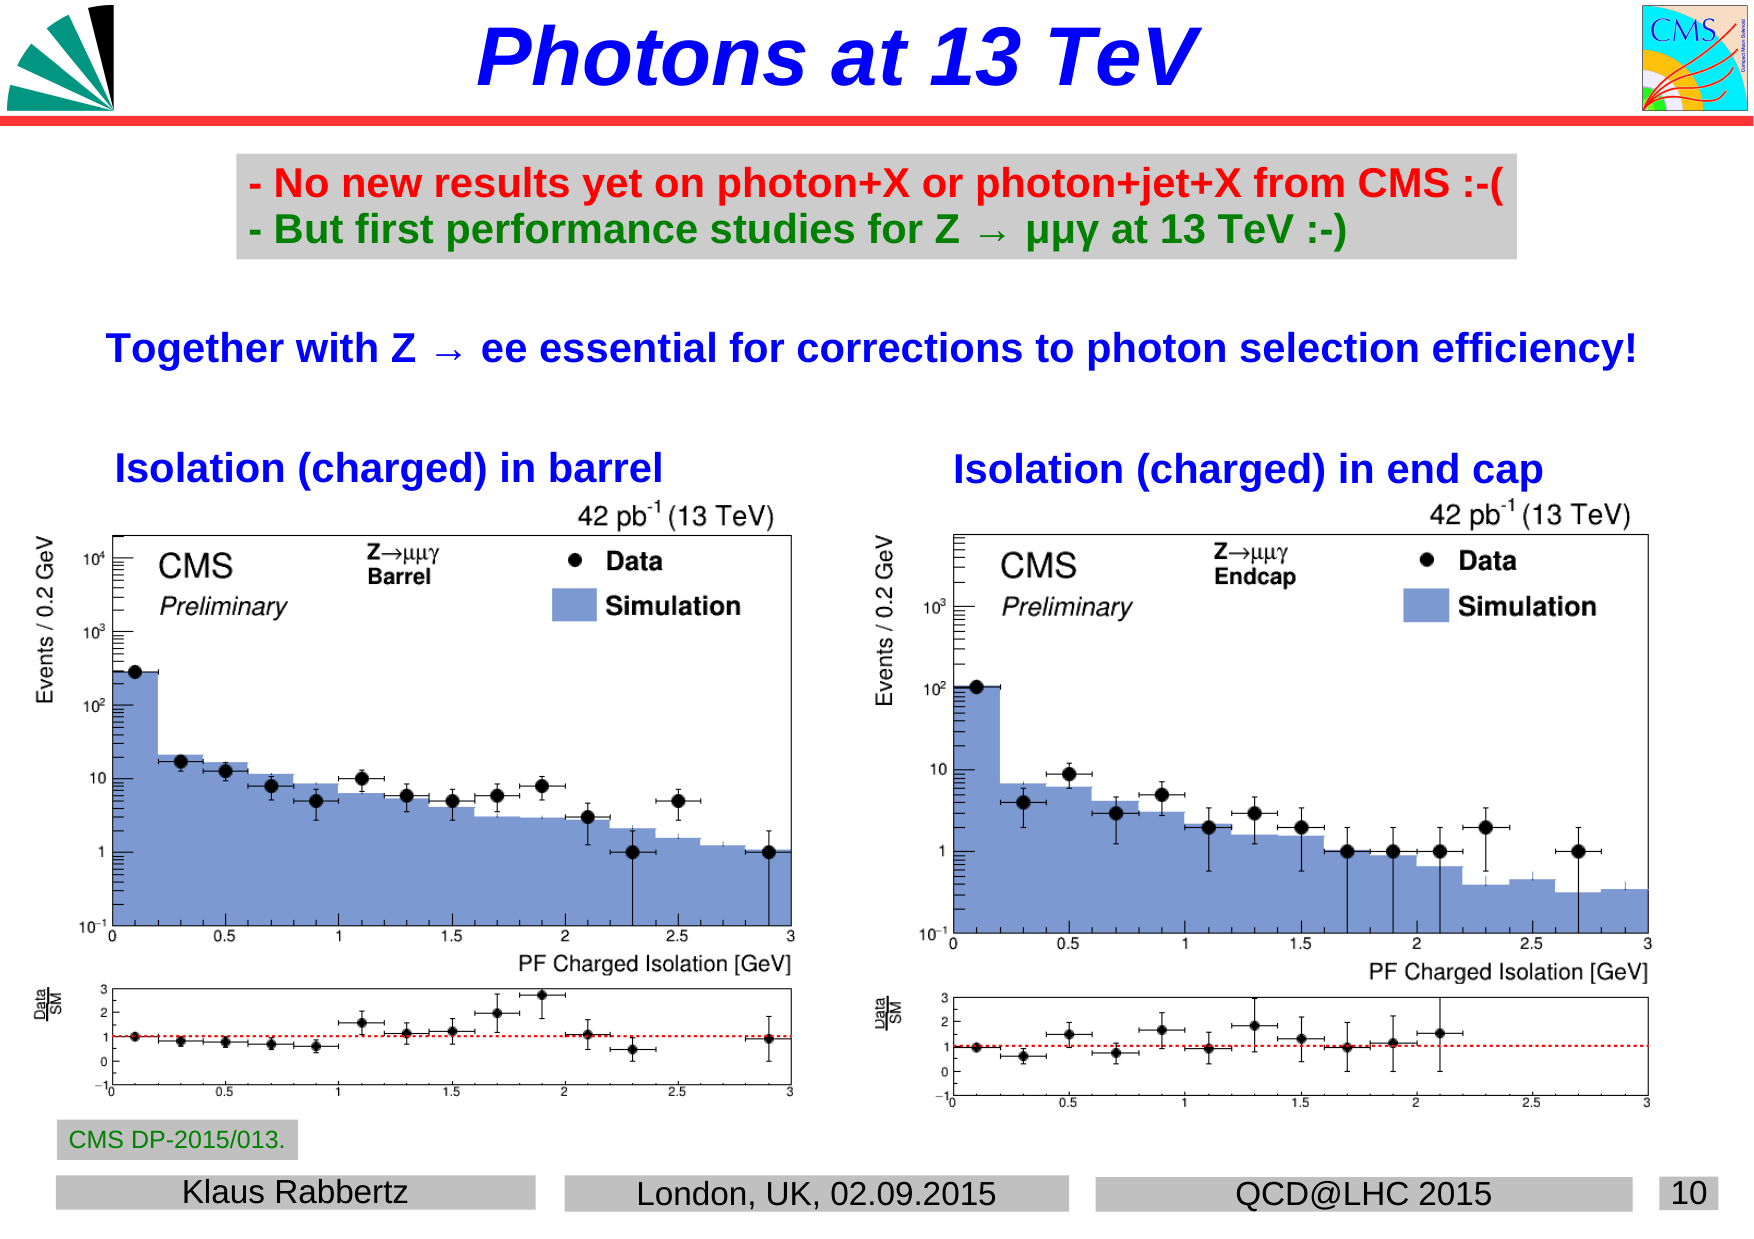

# Photons at 13 TeV
- No new results yet on photon+X or photon+jet+X from CMS :-(
- But first performance studies for Z → μμγ at 13 TeV :-)
Together with Z → ee essential for corrections to photon selection efficiency!
Isolation (charged) in barrel
Isolation (charged) in end cap
CMS DP-2015/013.